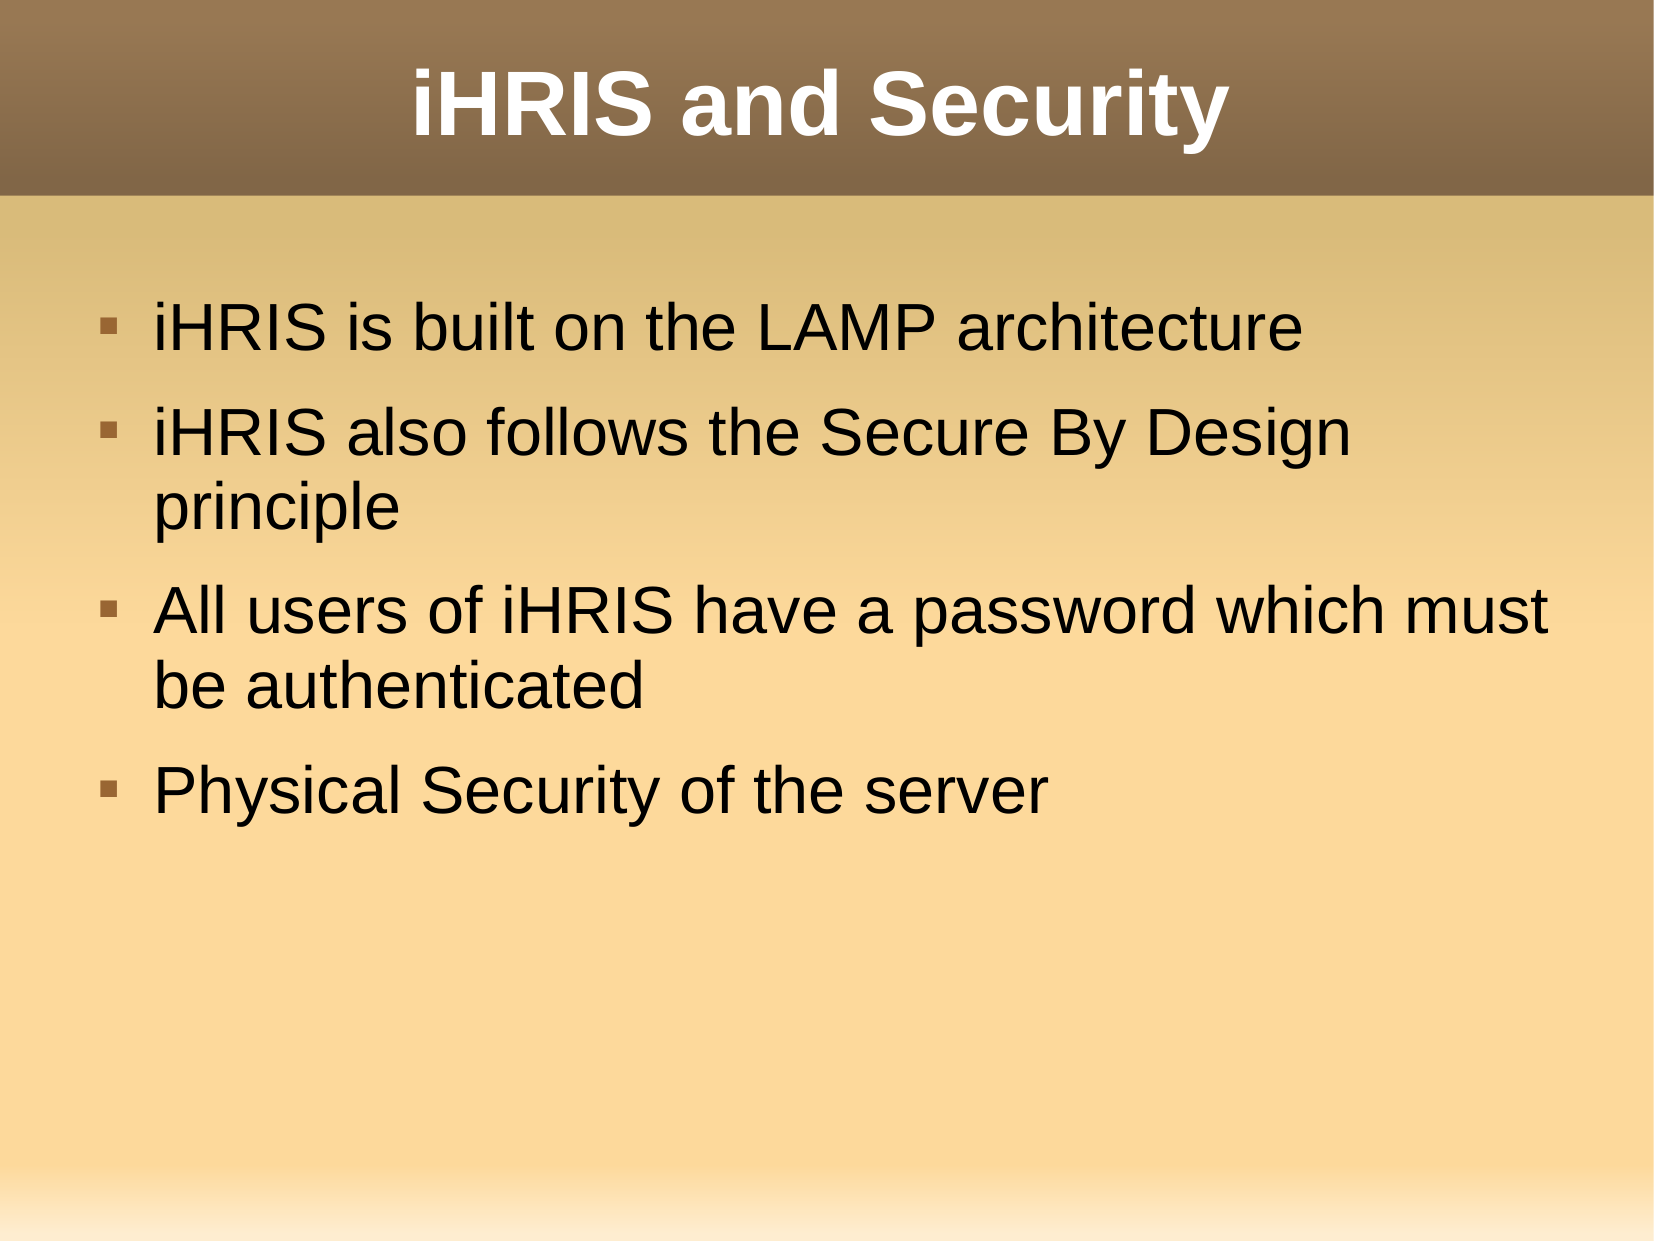

# iHRIS and Security
iHRIS is built on the LAMP architecture
iHRIS also follows the Secure By Design principle
All users of iHRIS have a password which must be authenticated
Physical Security of the server